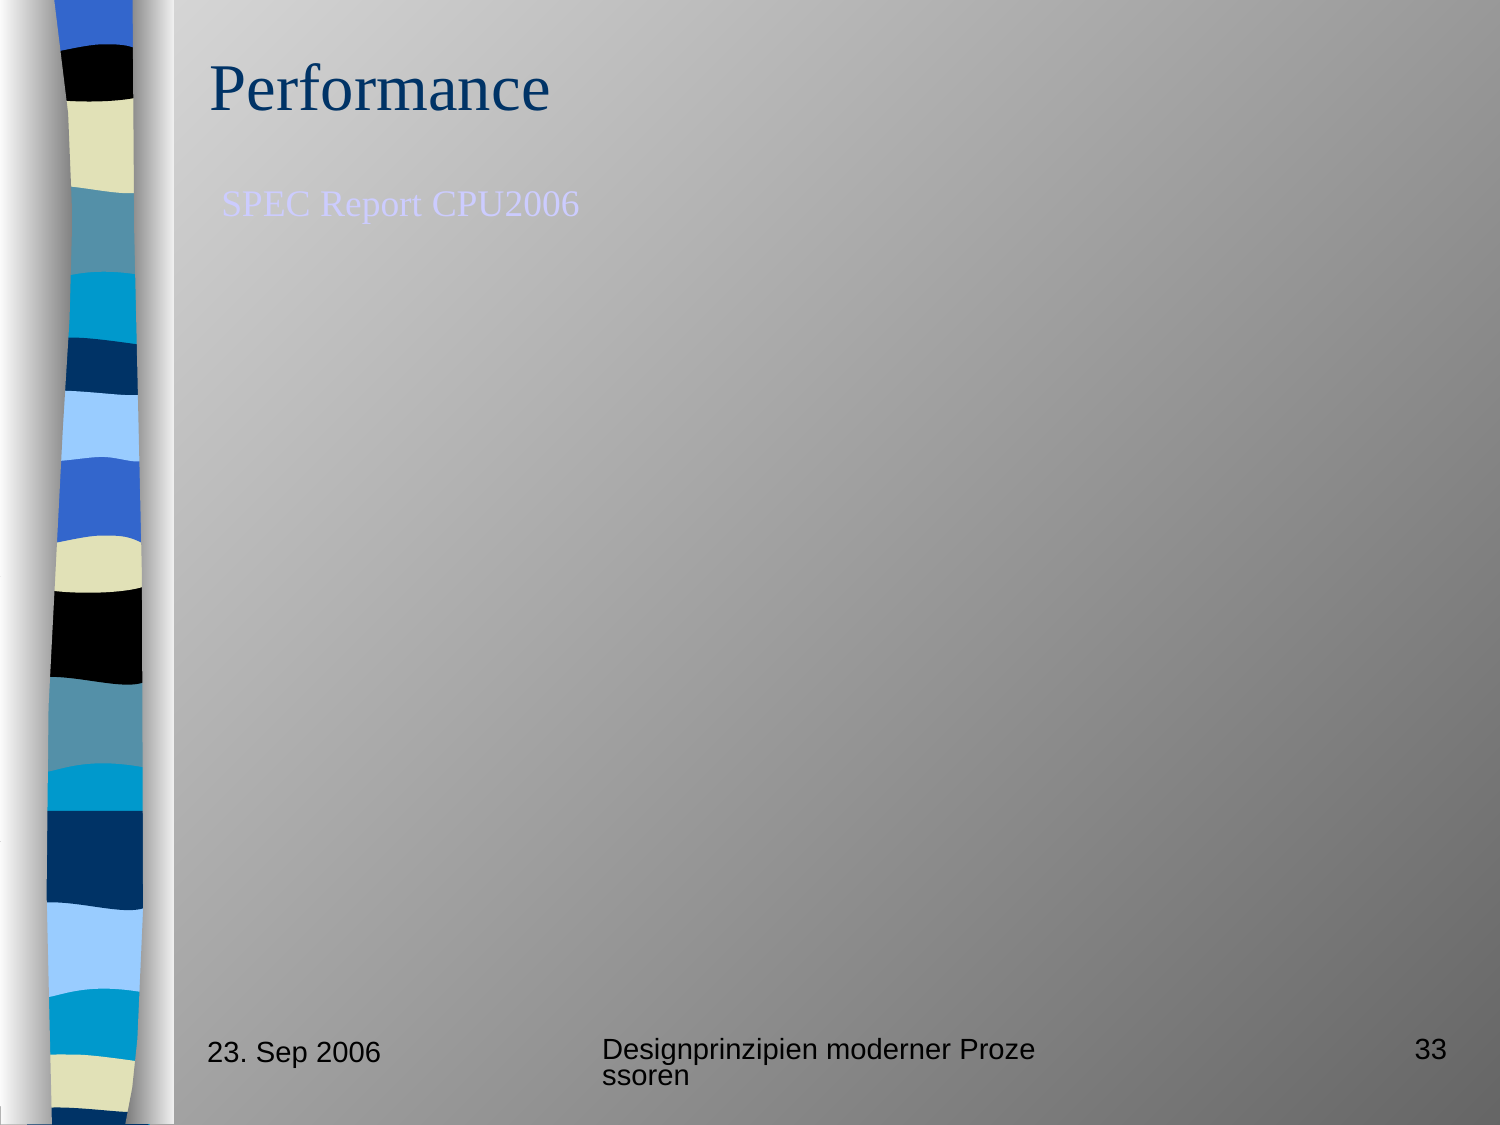

# Performance
SPEC Report CPU2006
Designprinzipien moderner Prozessoren
33